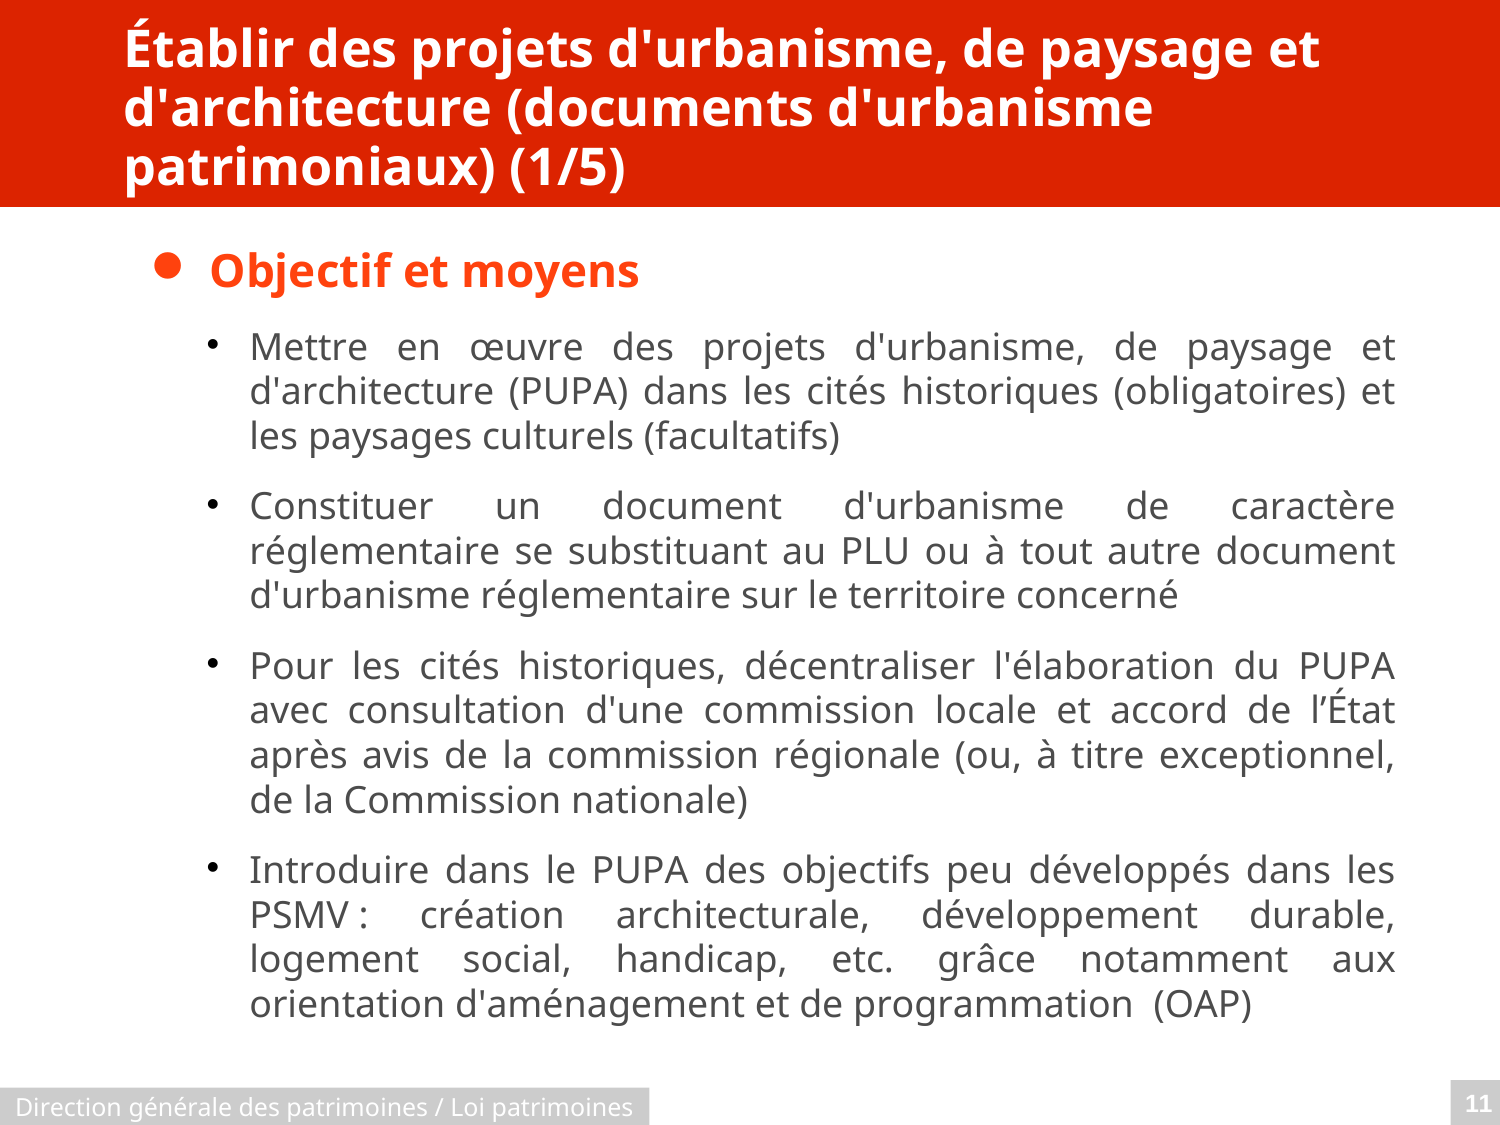

# Établir des projets d'urbanisme, de paysage et d'architecture (documents d'urbanisme patrimoniaux) (1/5)
Objectif et moyens
Mettre en œuvre des projets d'urbanisme, de paysage et d'architecture (PUPA) dans les cités historiques (obligatoires) et les paysages culturels (facultatifs)
Constituer un document d'urbanisme de caractère réglementaire se substituant au PLU ou à tout autre document d'urbanisme réglementaire sur le territoire concerné
Pour les cités historiques, décentraliser l'élaboration du PUPA avec consultation d'une commission locale et accord de l’État après avis de la commission régionale (ou, à titre exceptionnel, de la Commission nationale)
Introduire dans le PUPA des objectifs peu développés dans les PSMV : création architecturale, développement durable, logement social, handicap, etc. grâce notamment aux orientation d'aménagement et de programmation (OAP)